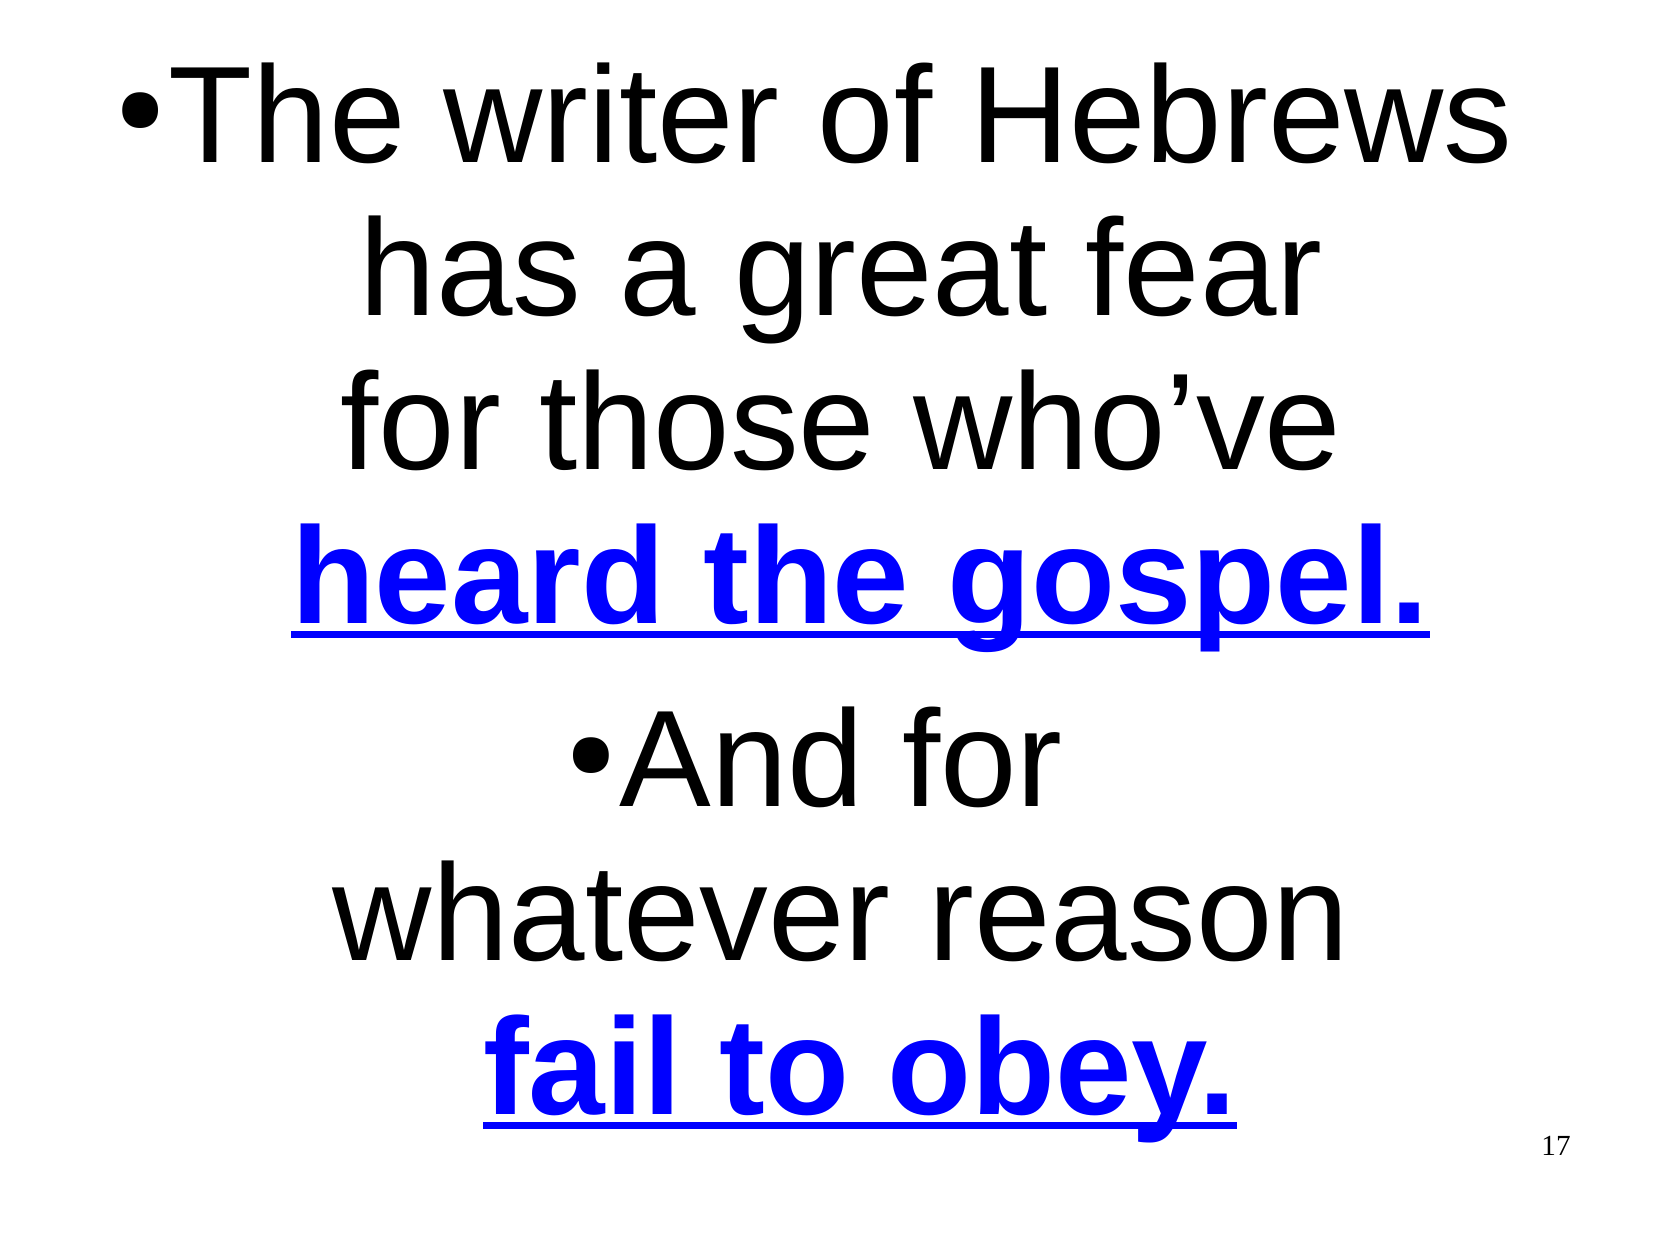

# The writer of Hebrews has a great fear for those who’ve heard the gospel.
And for
whatever reason
fail to obey.
17